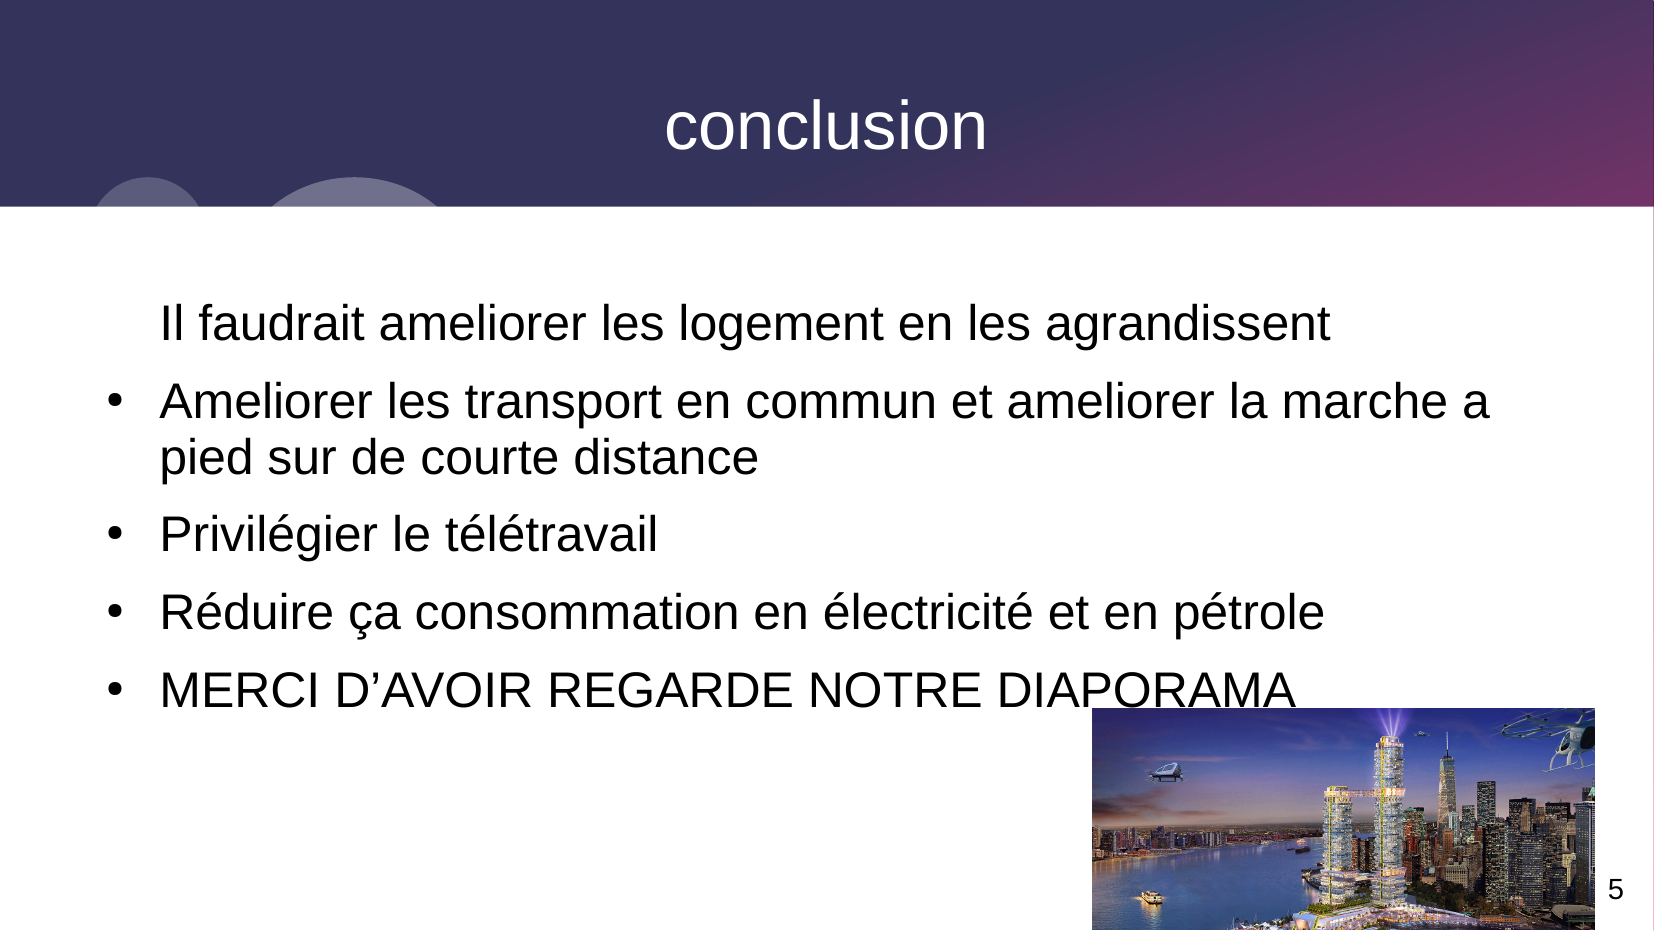

# conclusion
Il faudrait ameliorer les logement en les agrandissent
Ameliorer les transport en commun et ameliorer la marche a pied sur de courte distance
Privilégier le télétravail
Réduire ça consommation en électricité et en pétrole
MERCI D’AVOIR REGARDE NOTRE DIAPORAMA